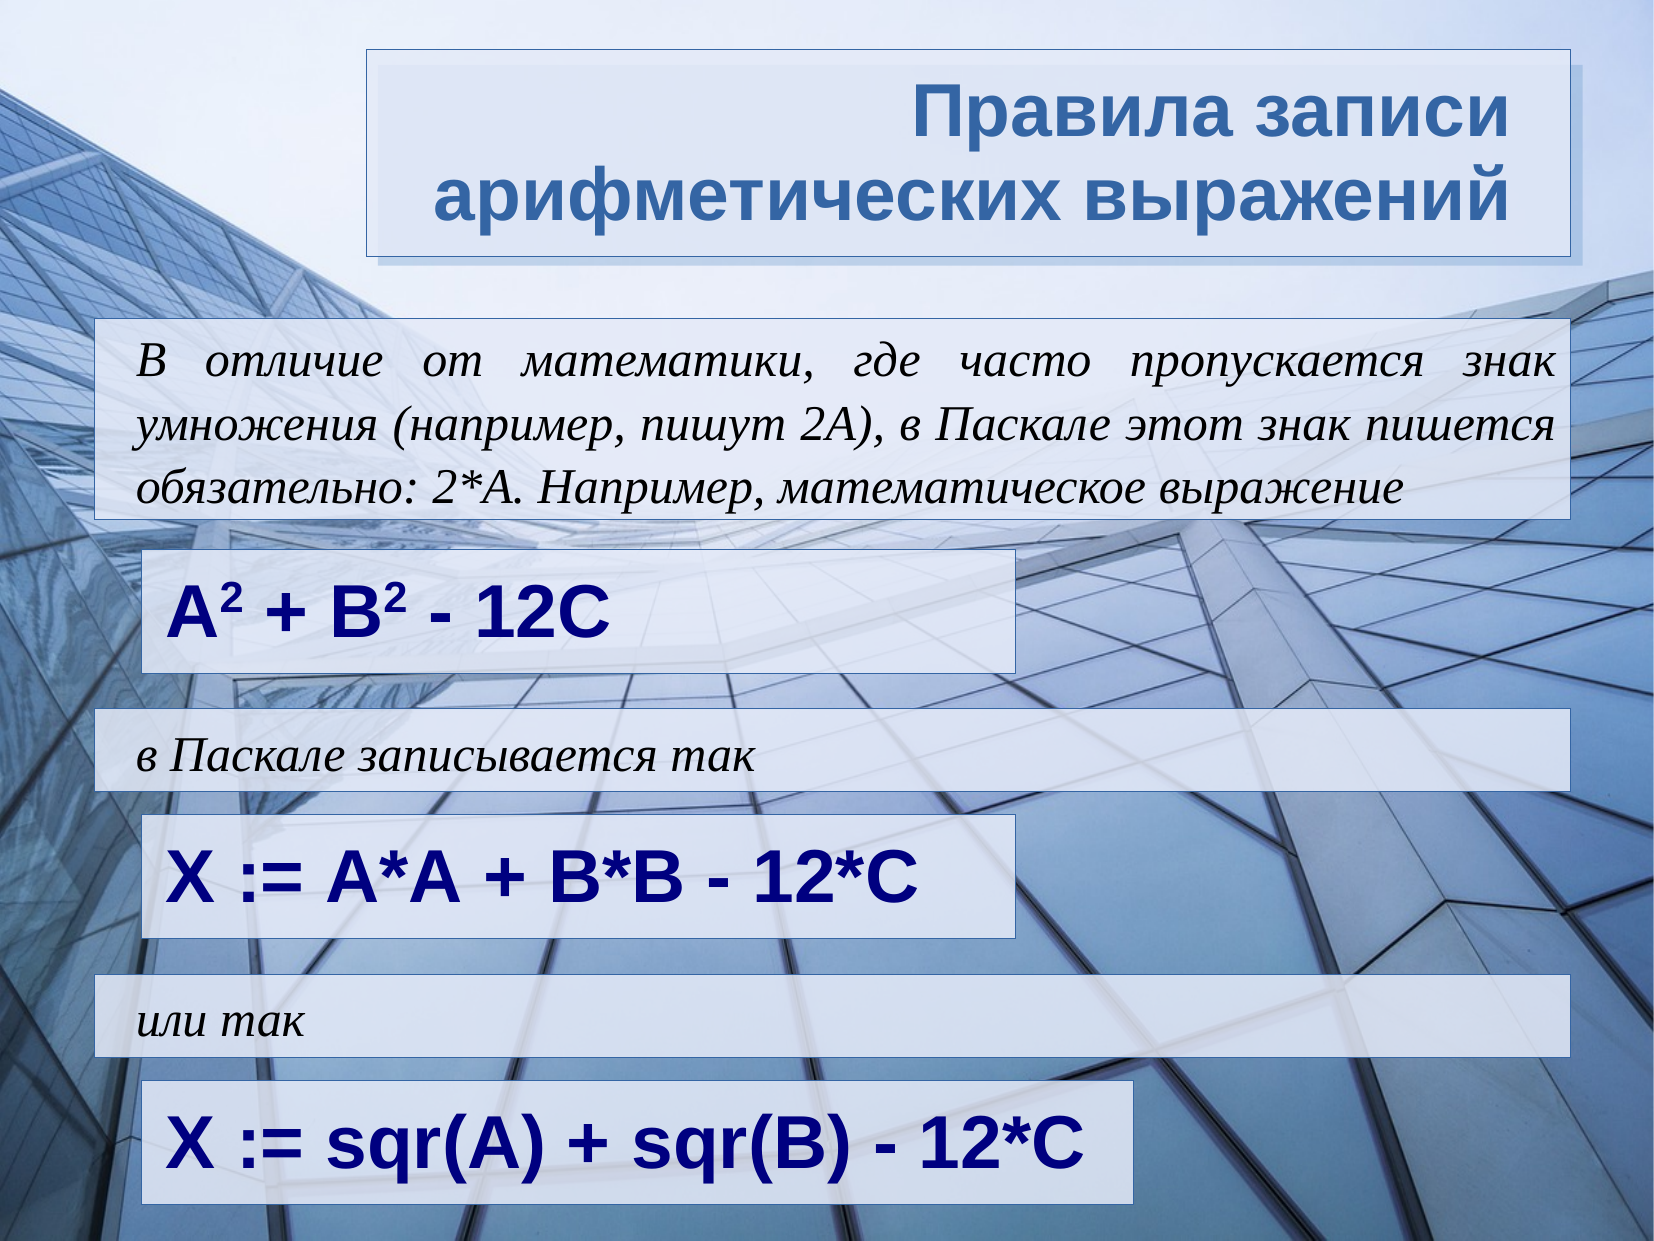

# Правила записи арифметических выражений
В отличие от математики, где часто пропускается знак умножения (например, пишут 2А), в Паскале этот знак пишется обязательно: 2*А. Например, математическое выражение
А2 + В2 - 12С
в Паскале записывается так
Х := А*А + В*В - 12*С
или так
Х := sqr(А) + sqr(В) - 12*С